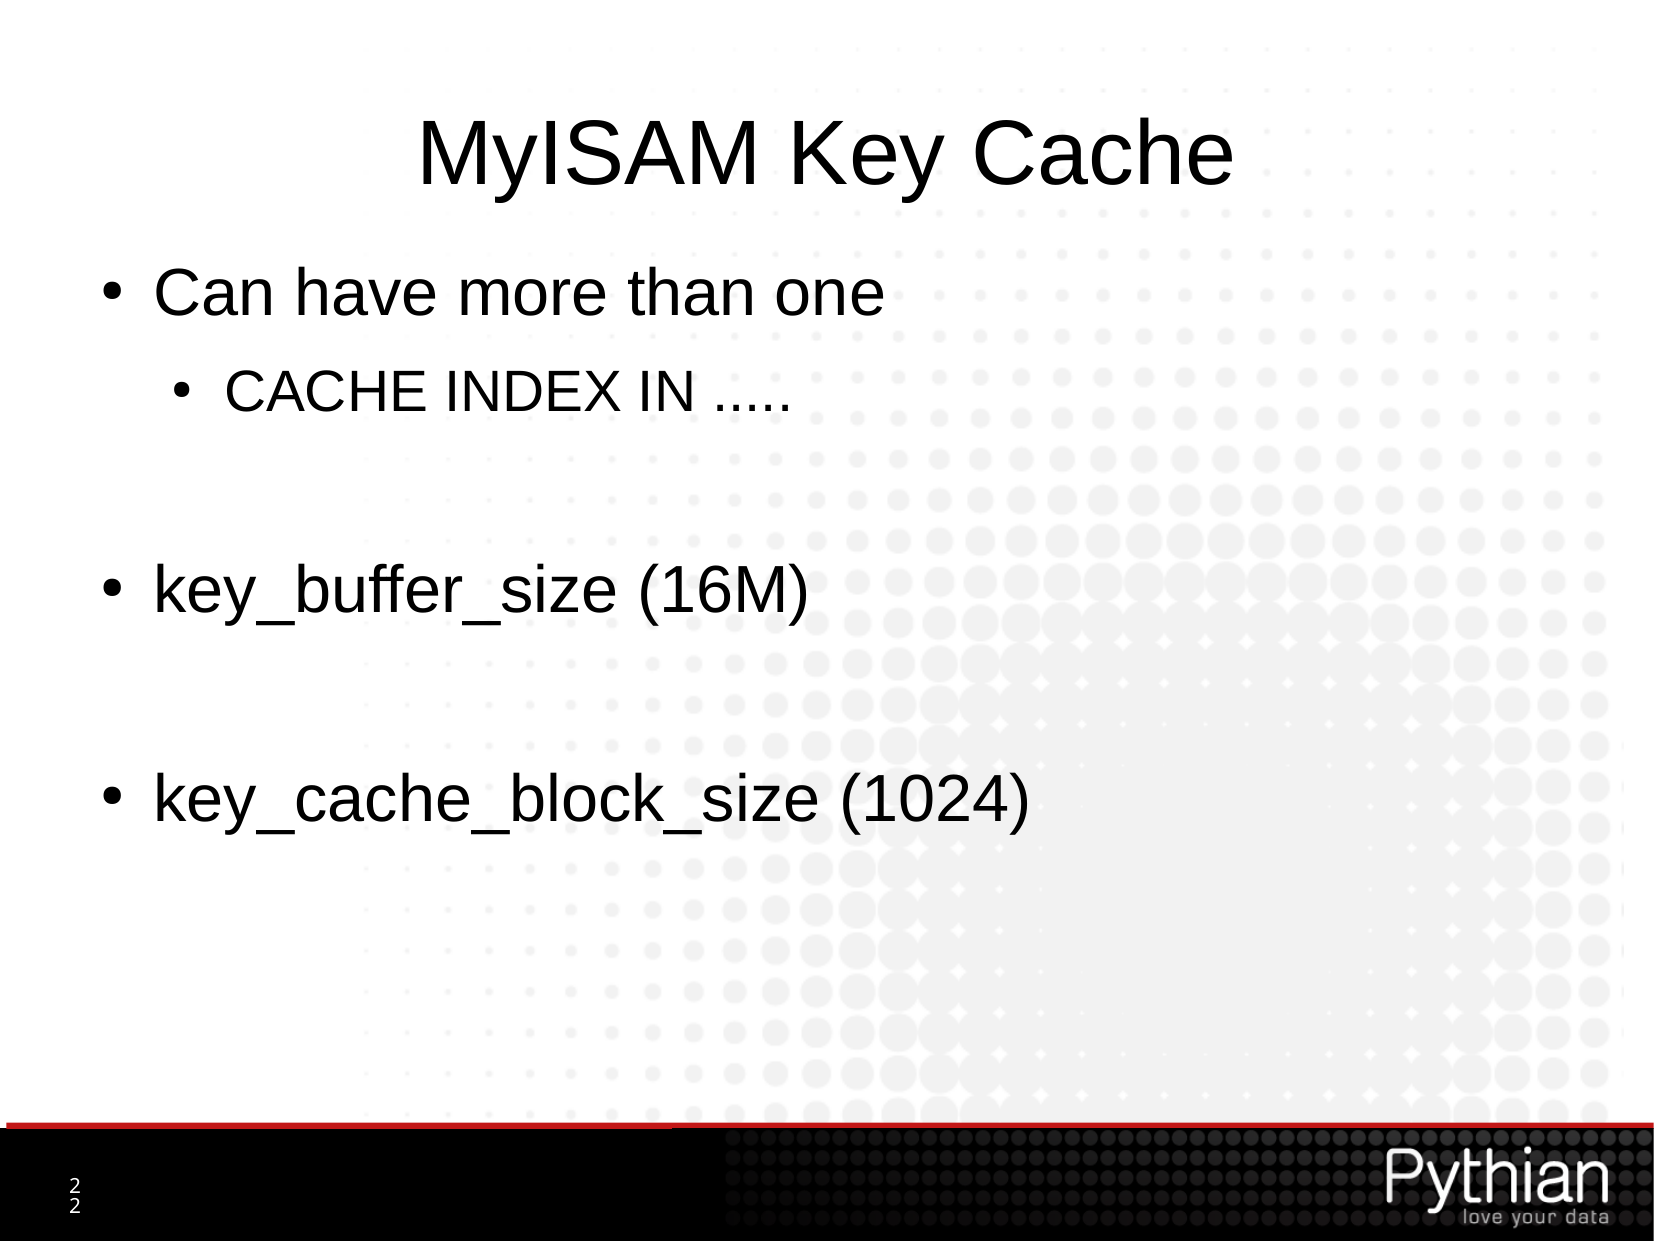

# MyISAM Key Cache
Can have more than one
CACHE INDEX IN .....
key_buffer_size (16M)
key_cache_block_size (1024)